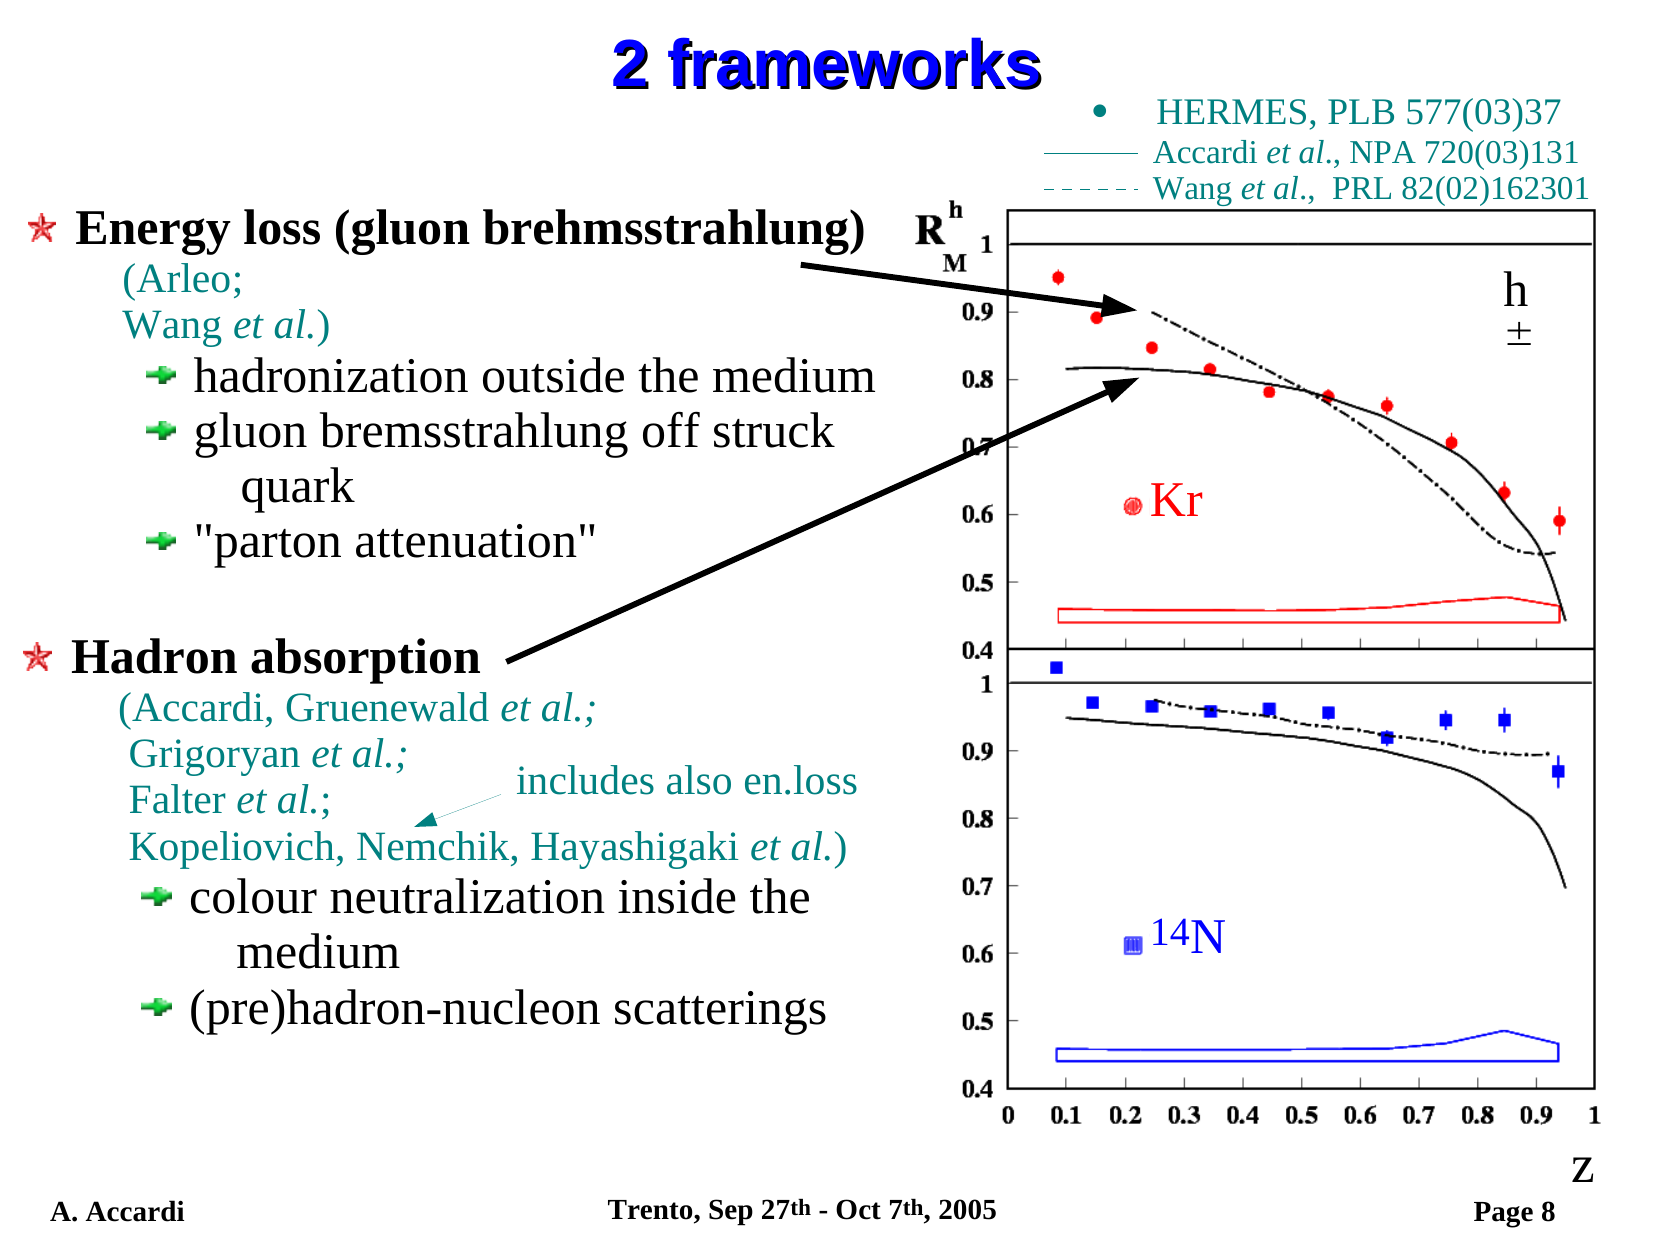

2 frameworks
 HERMES, PLB 577(03)37
Accardi et al., NPA 720(03)131
Wang et al., PRL 82(02)162301
h
Kr
14N
z
Energy loss (gluon brehmsstrahlung)
(Arleo;
Wang et al.)
hadronization outside the medium
gluon bremsstrahlung off struck quark
"parton attenuation"
Hadron absorption
(Accardi, Gruenewald et al.;
 Grigoryan et al.;
 Falter et al.;
 Kopeliovich, Nemchik, Hayashigaki et al.)
colour neutralization inside the medium
(pre)hadron-nucleon scatterings
includes also en.loss
A. Accardi
Trento, Sep 27th - Oct 7th, 2005
Page